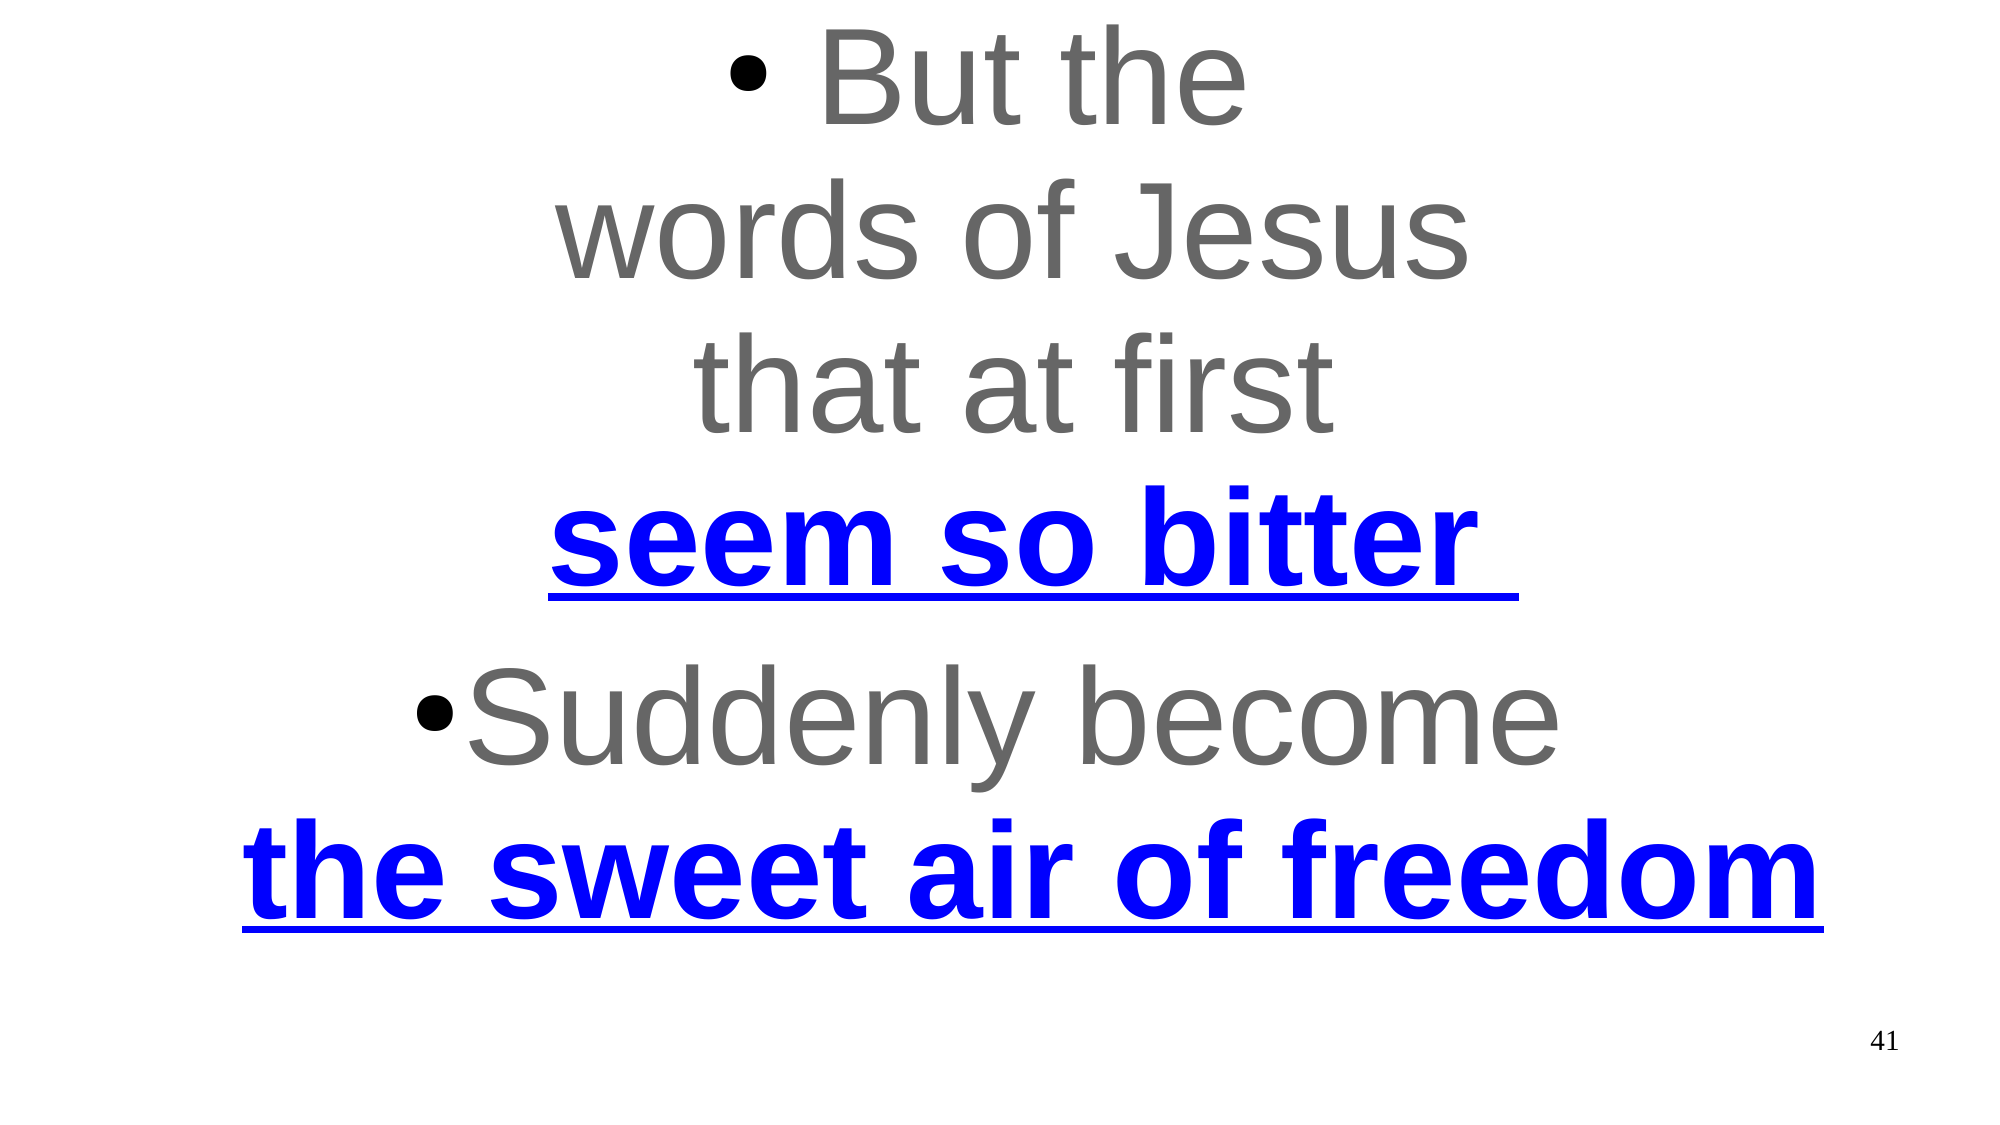

# But the words of Jesus that at first seem so bitter
Suddenly become
the sweet air of freedom
41